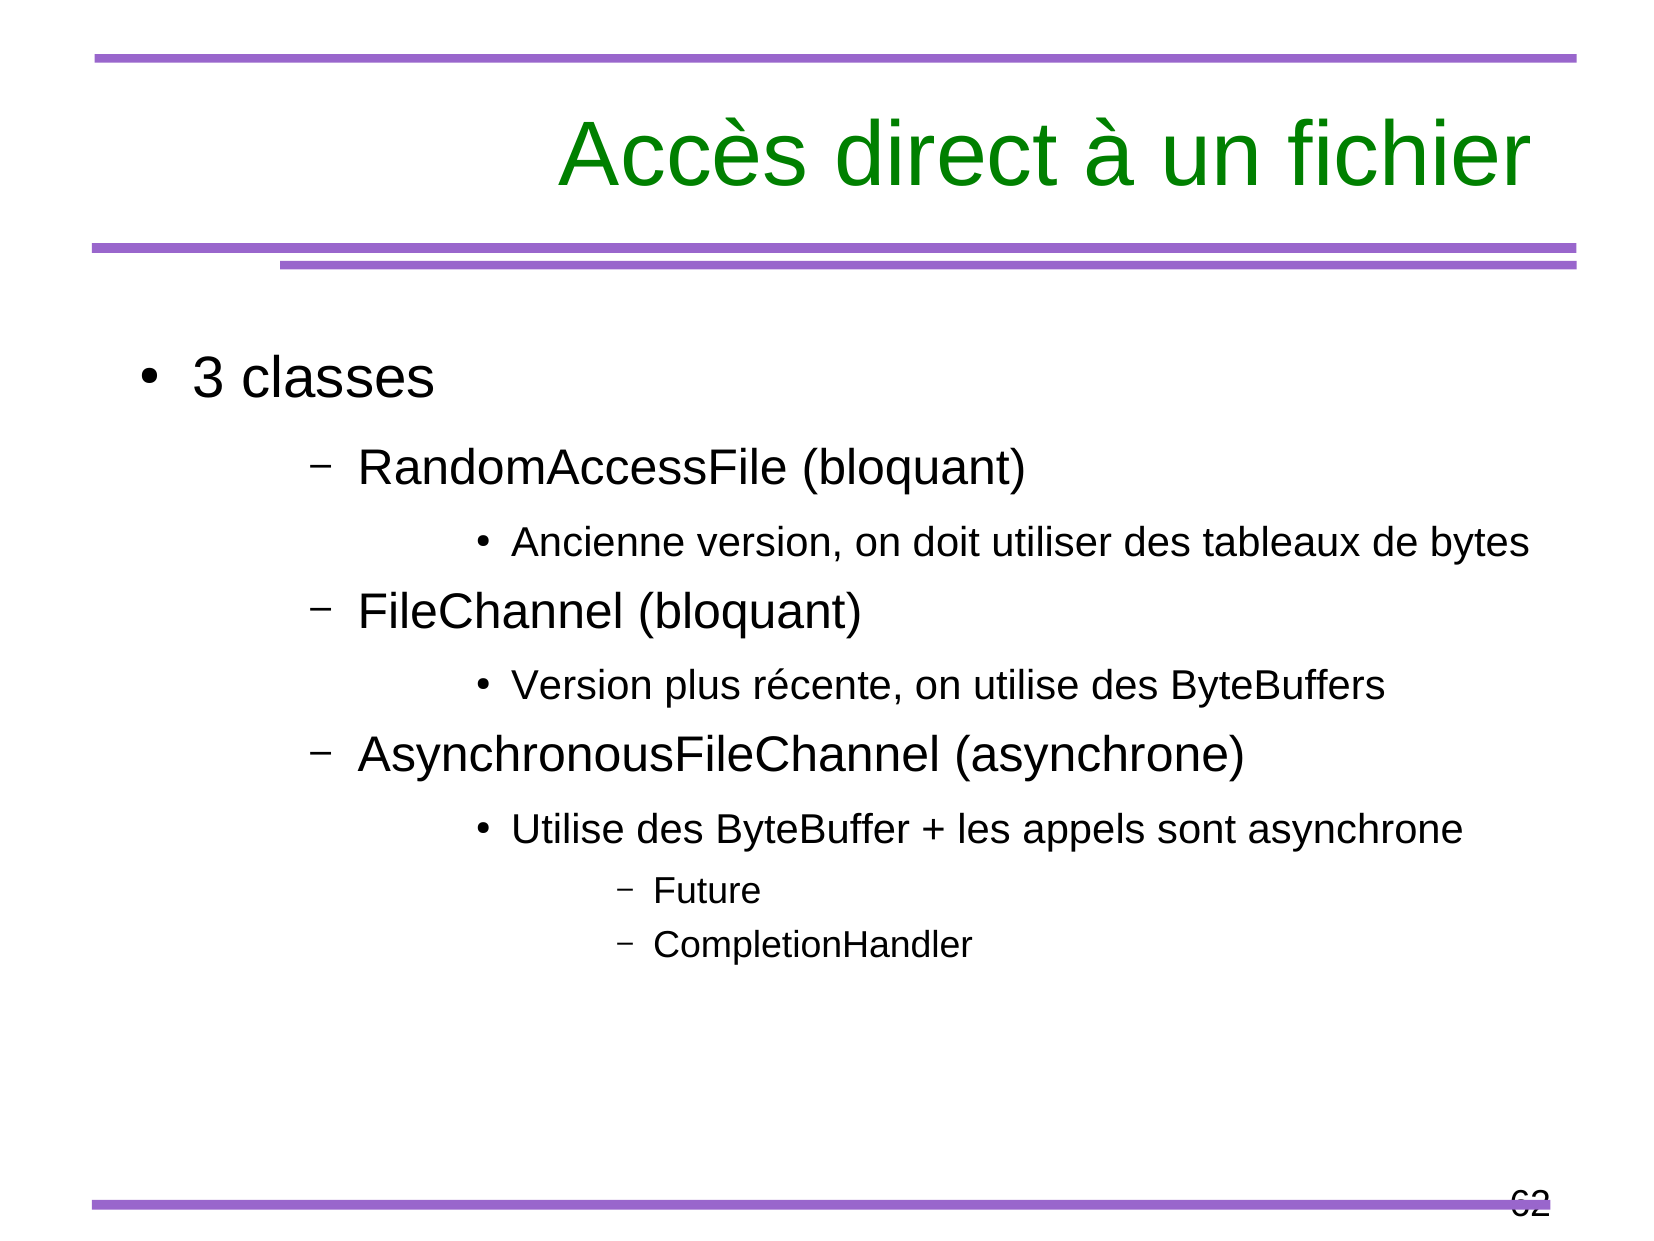

# Accès direct à un fichier
3 classes
RandomAccessFile (bloquant)
Ancienne version, on doit utiliser des tableaux de bytes
FileChannel (bloquant)
Version plus récente, on utilise des ByteBuffers
AsynchronousFileChannel (asynchrone)
Utilise des ByteBuffer + les appels sont asynchrone
Future
CompletionHandler